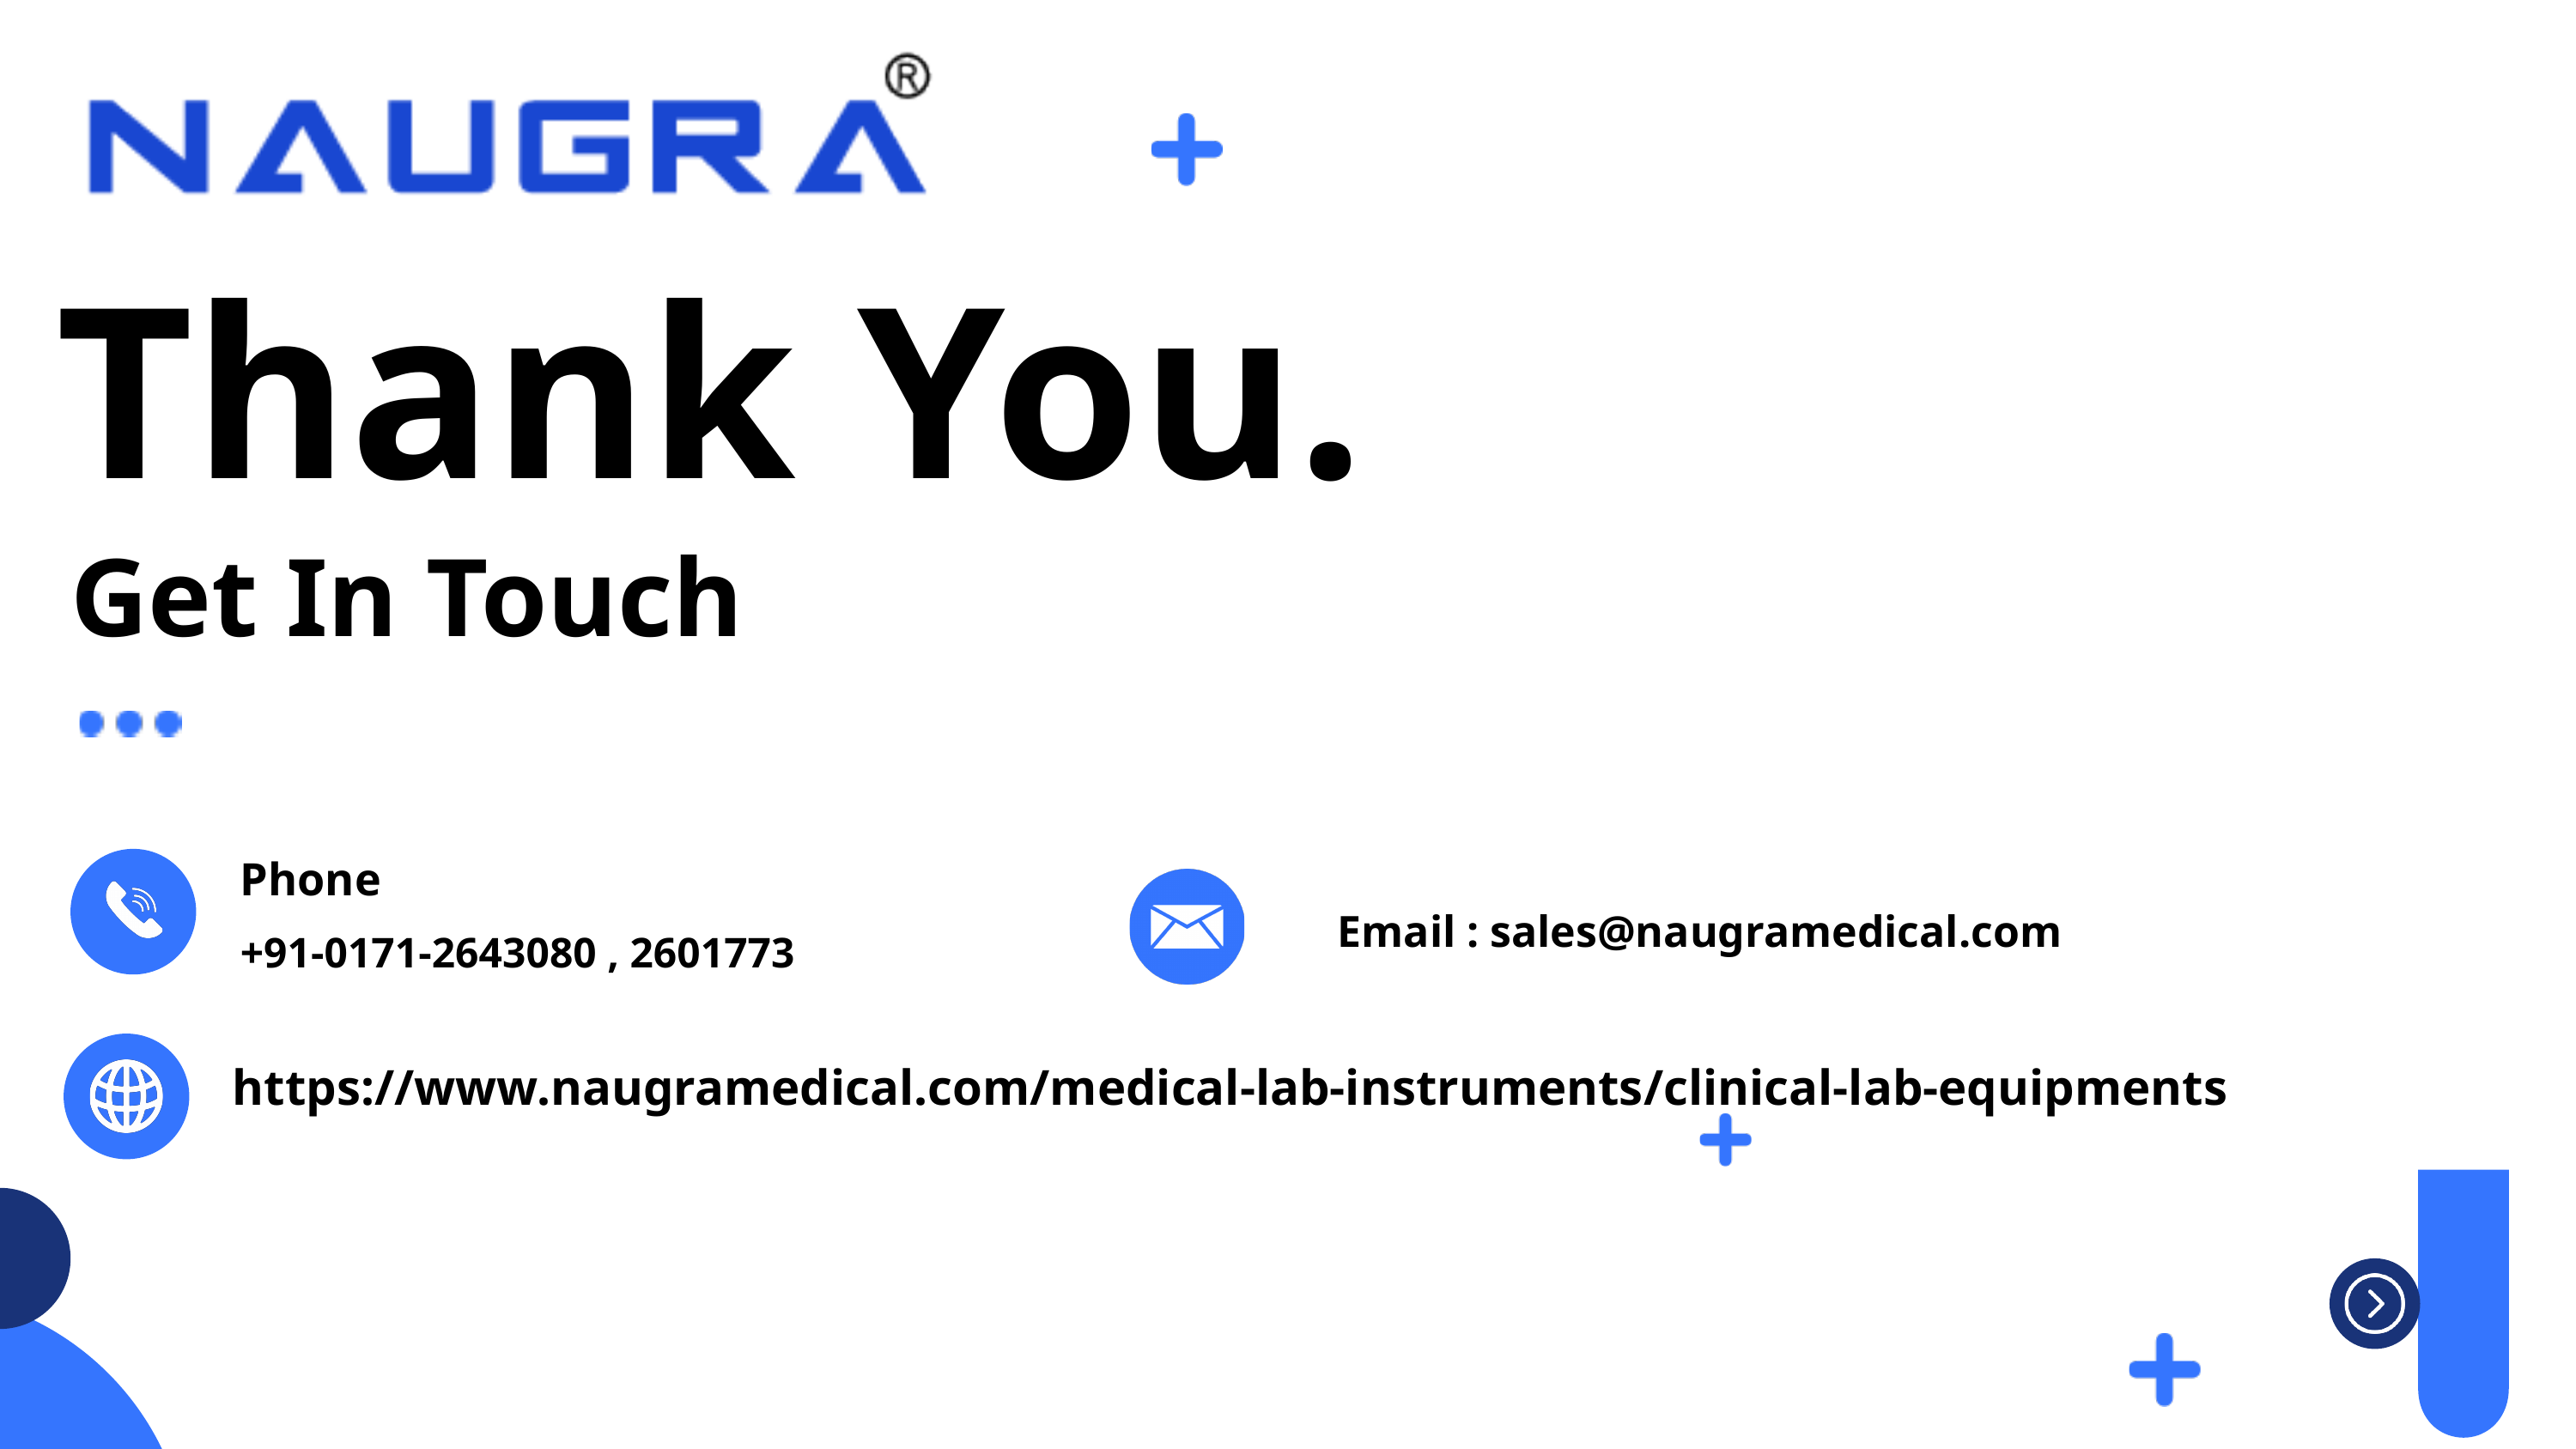

Thank You.
Get In Touch
Phone
Email : sales@naugramedical.com
+91-0171-2643080 , 2601773
https://www.naugramedical.com/medical-lab-instruments/clinical-lab-equipments